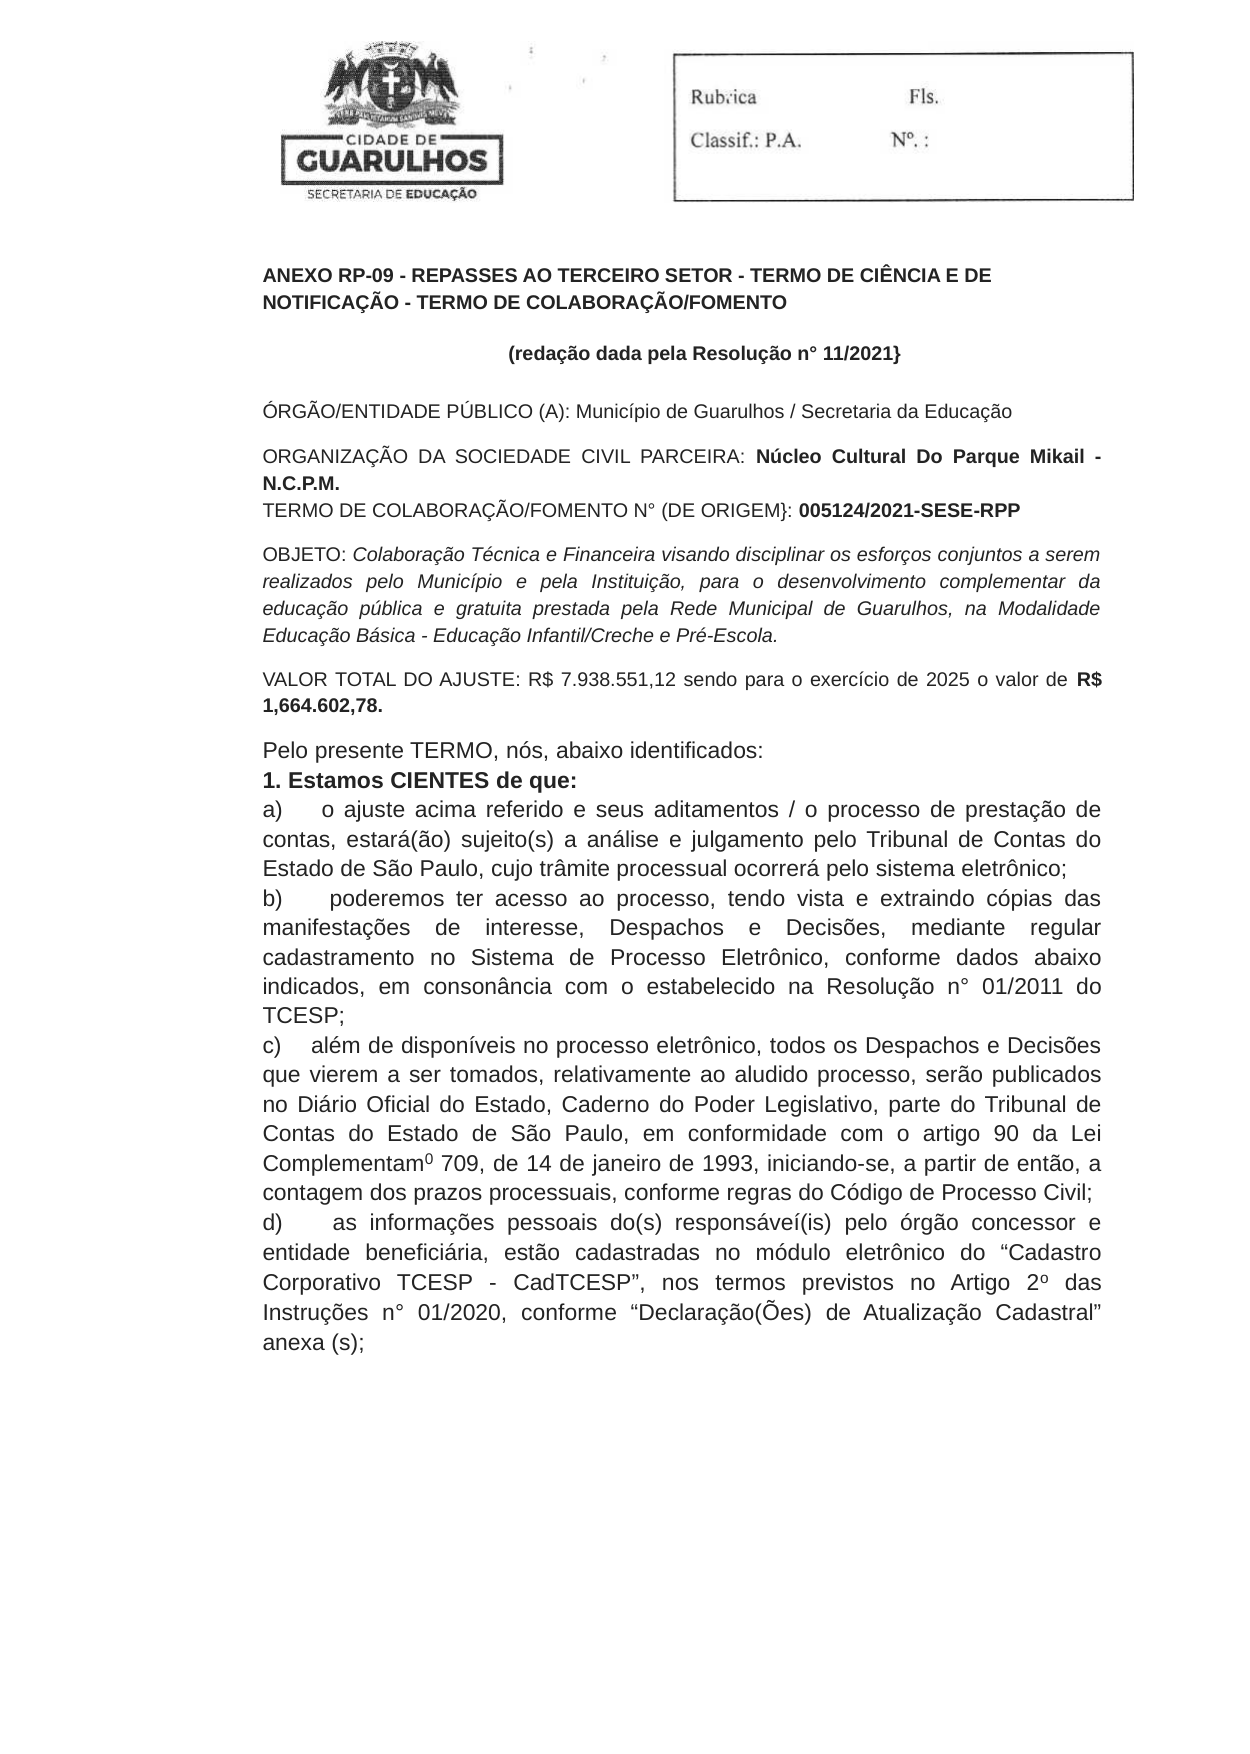

ANEXO RP-09 - REPASSES AO TERCEIRO SETOR - TERMO DE CIÊNCIA E DE NOTIFICAÇÃO - TERMO DE COLABORAÇÃO/FOMENTO
(redação dada pela Resolução n° 11/2021}
ÓRGÃO/ENTIDADE PÚBLICO (A): Município de Guarulhos / Secretaria da Educação
ORGANIZAÇÃO DA SOCIEDADE CIVIL PARCEIRA: Núcleo Cultural Do Parque Mikail - N.C.P.M.
TERMO DE COLABORAÇÃO/FOMENTO N° (DE ORIGEM}: 005124/2021-SESE-RPP
OBJETO: Colaboração Técnica e Financeira visando disciplinar os esforços conjuntos a serem realizados pelo Município e pela Instituição, para o desenvolvimento complementar da educação pública e gratuita prestada pela Rede Municipal de Guarulhos, na Modalidade Educação Básica - Educação Infantil/Creche e Pré-Escola.
VALOR TOTAL DO AJUSTE: R$ 7.938.551,12 sendo para o exercício de 2025 o valor de R$ 1,664.602,78.
Pelo presente TERMO, nós, abaixo identificados:
1. Estamos CIENTES de que:
a) o ajuste acima referido e seus aditamentos / o processo de prestação de contas, estará(ão) sujeito(s) a análise e julgamento pelo Tribunal de Contas do Estado de São Paulo, cujo trâmite processual ocorrerá pelo sistema eletrônico;
b) poderemos ter acesso ao processo, tendo vista e extraindo cópias das manifestações de interesse, Despachos e Decisões, mediante regular cadastramento no Sistema de Processo Eletrônico, conforme dados abaixo indicados, em consonância com o estabelecido na Resolução n° 01/2011 do TCESP;
c) além de disponíveis no processo eletrônico, todos os Despachos e Decisões que vierem a ser tomados, relativamente ao aludido processo, serão publicados no Diário Oficial do Estado, Caderno do Poder Legislativo, parte do Tribunal de Contas do Estado de São Paulo, em conformidade com o artigo 90 da Lei Complementam0 709, de 14 de janeiro de 1993, iniciando-se, a partir de então, a contagem dos prazos processuais, conforme regras do Código de Processo Civil;
d) as informações pessoais do(s) responsáveí(is) pelo órgão concessor e entidade beneficiária, estão cadastradas no módulo eletrônico do “Cadastro Corporativo TCESP - CadTCESP”, nos termos previstos no Artigo 2o das Instruções n° 01/2020, conforme “Declaração(Ões) de Atualização Cadastral” anexa (s);